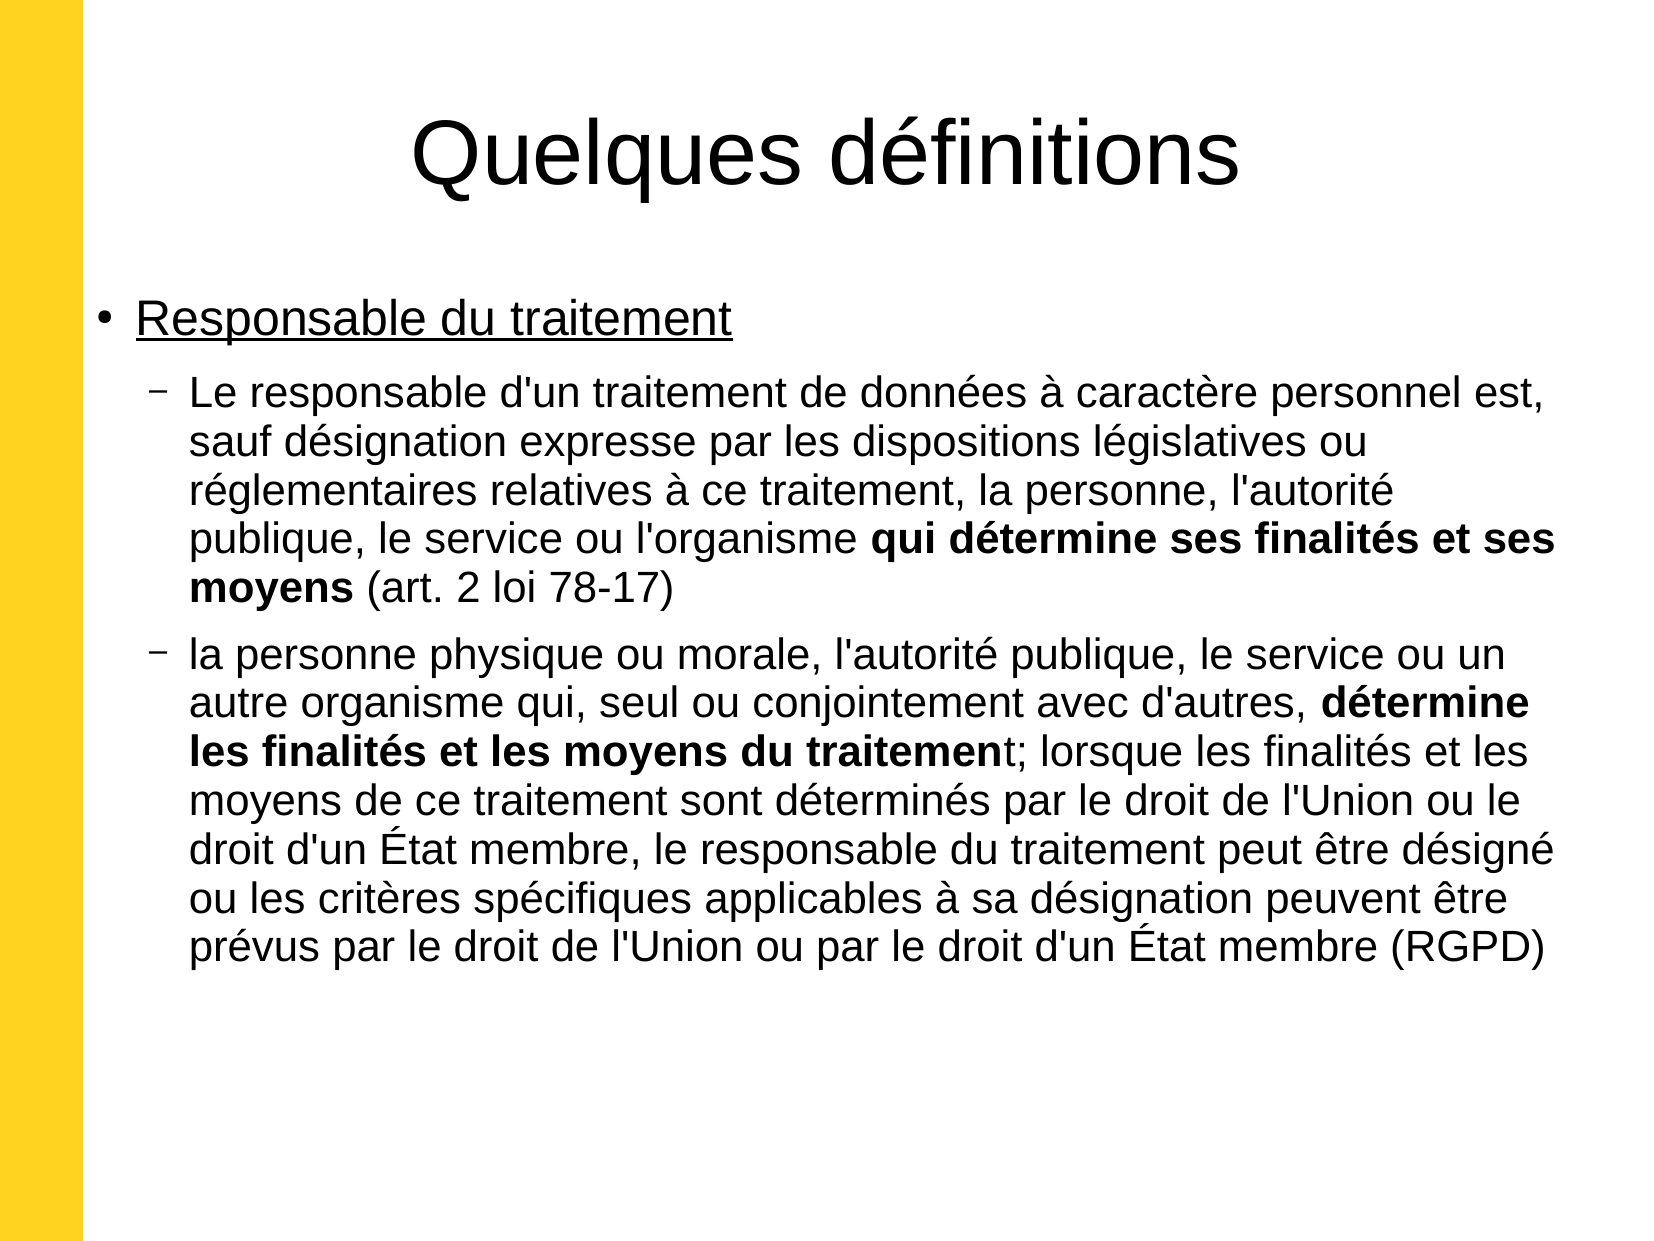

# Quelques définitions
Responsable du traitement
Le responsable d'un traitement de données à caractère personnel est, sauf désignation expresse par les dispositions législatives ou réglementaires relatives à ce traitement, la personne, l'autorité publique, le service ou l'organisme qui détermine ses finalités et ses moyens (art. 2 loi 78-17)
la personne physique ou morale, l'autorité publique, le service ou un autre organisme qui, seul ou conjointement avec d'autres, détermine les finalités et les moyens du traitement; lorsque les finalités et les moyens de ce traitement sont déterminés par le droit de l'Union ou le droit d'un État membre, le responsable du traitement peut être désigné ou les critères spécifiques applicables à sa désignation peuvent être prévus par le droit de l'Union ou par le droit d'un État membre (RGPD)